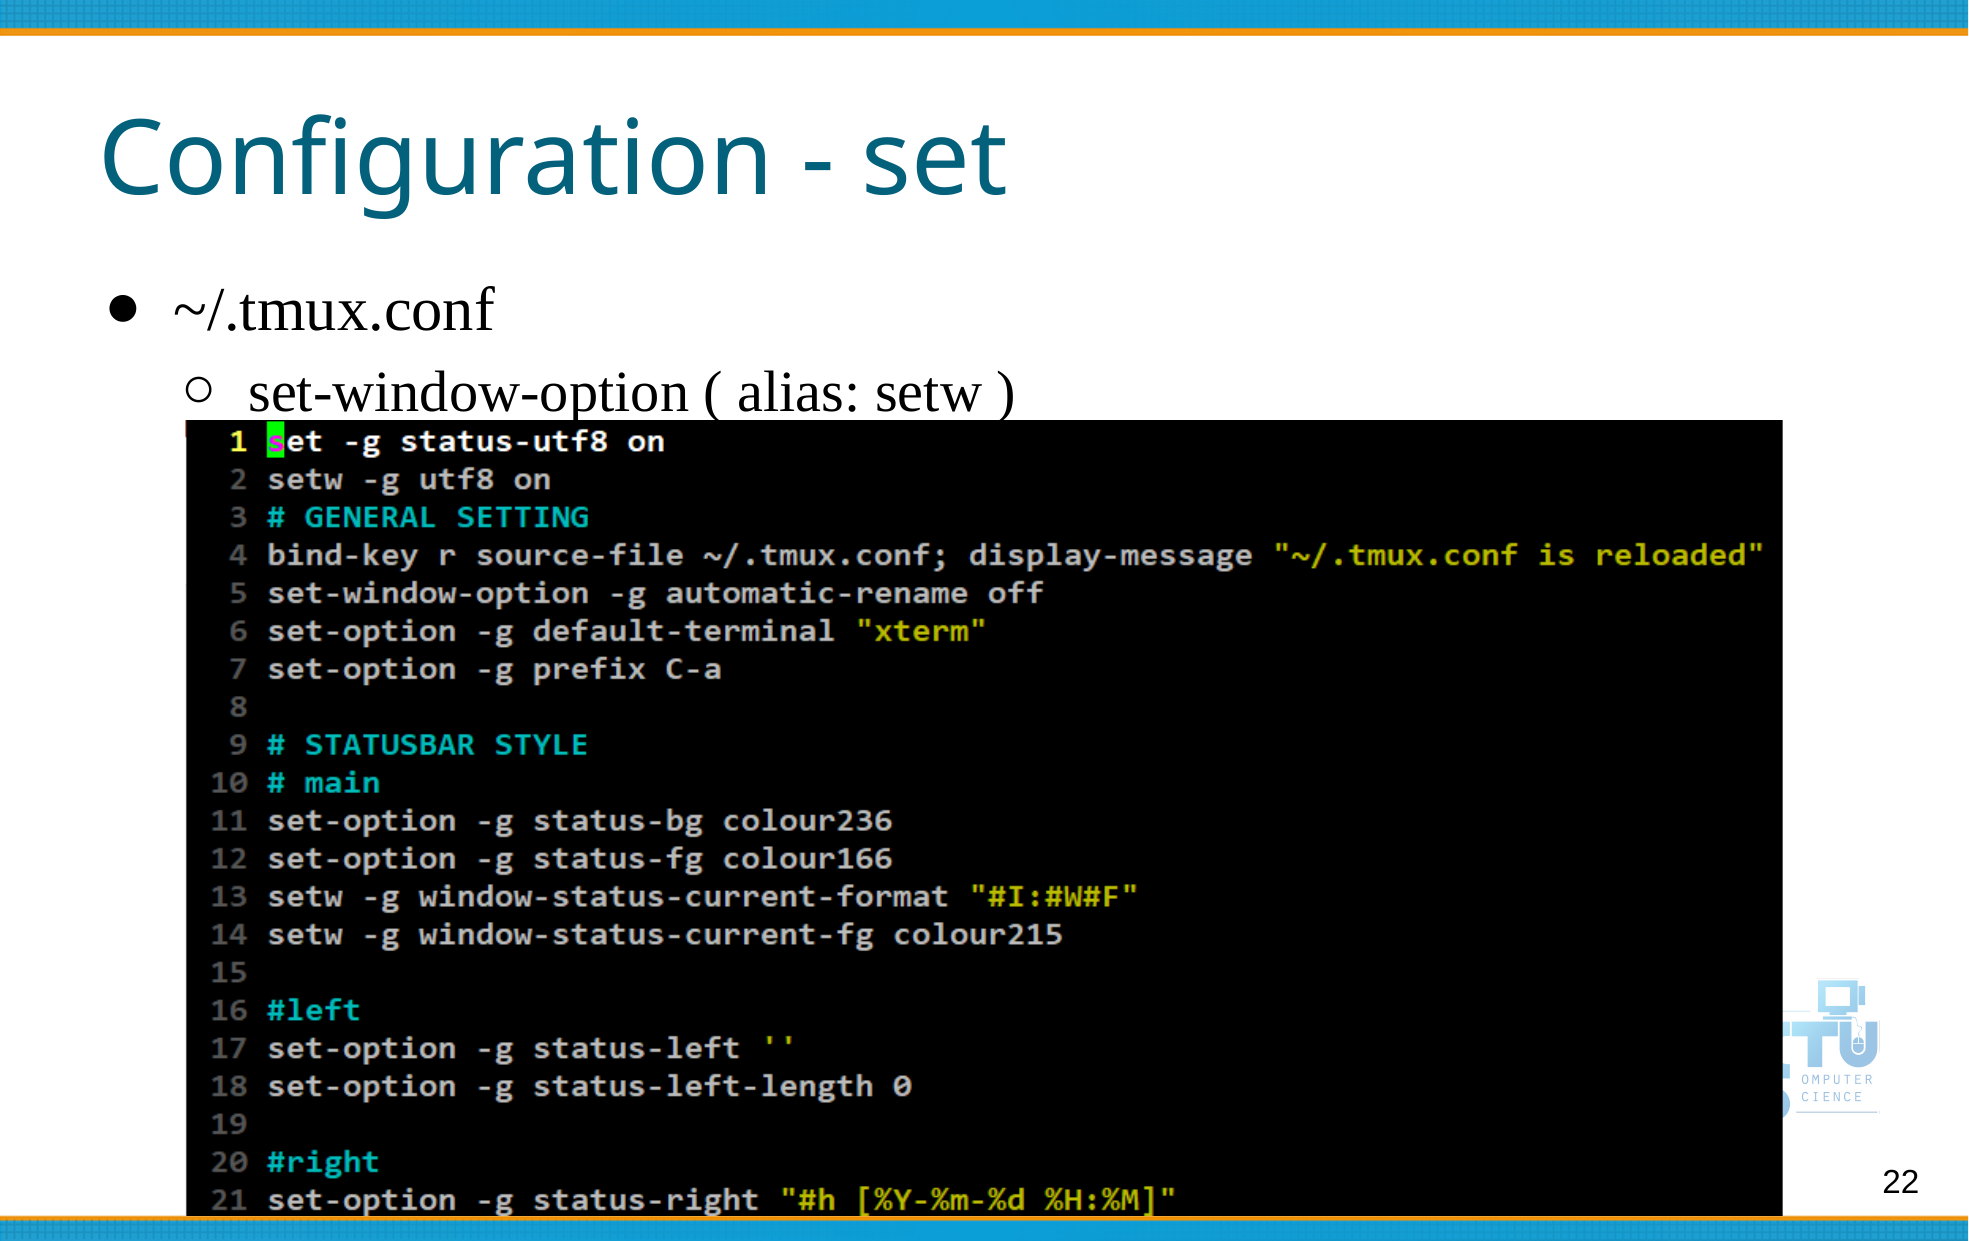

# Configuration - set
~/.tmux.conf
set-window-option ( alias: setw )